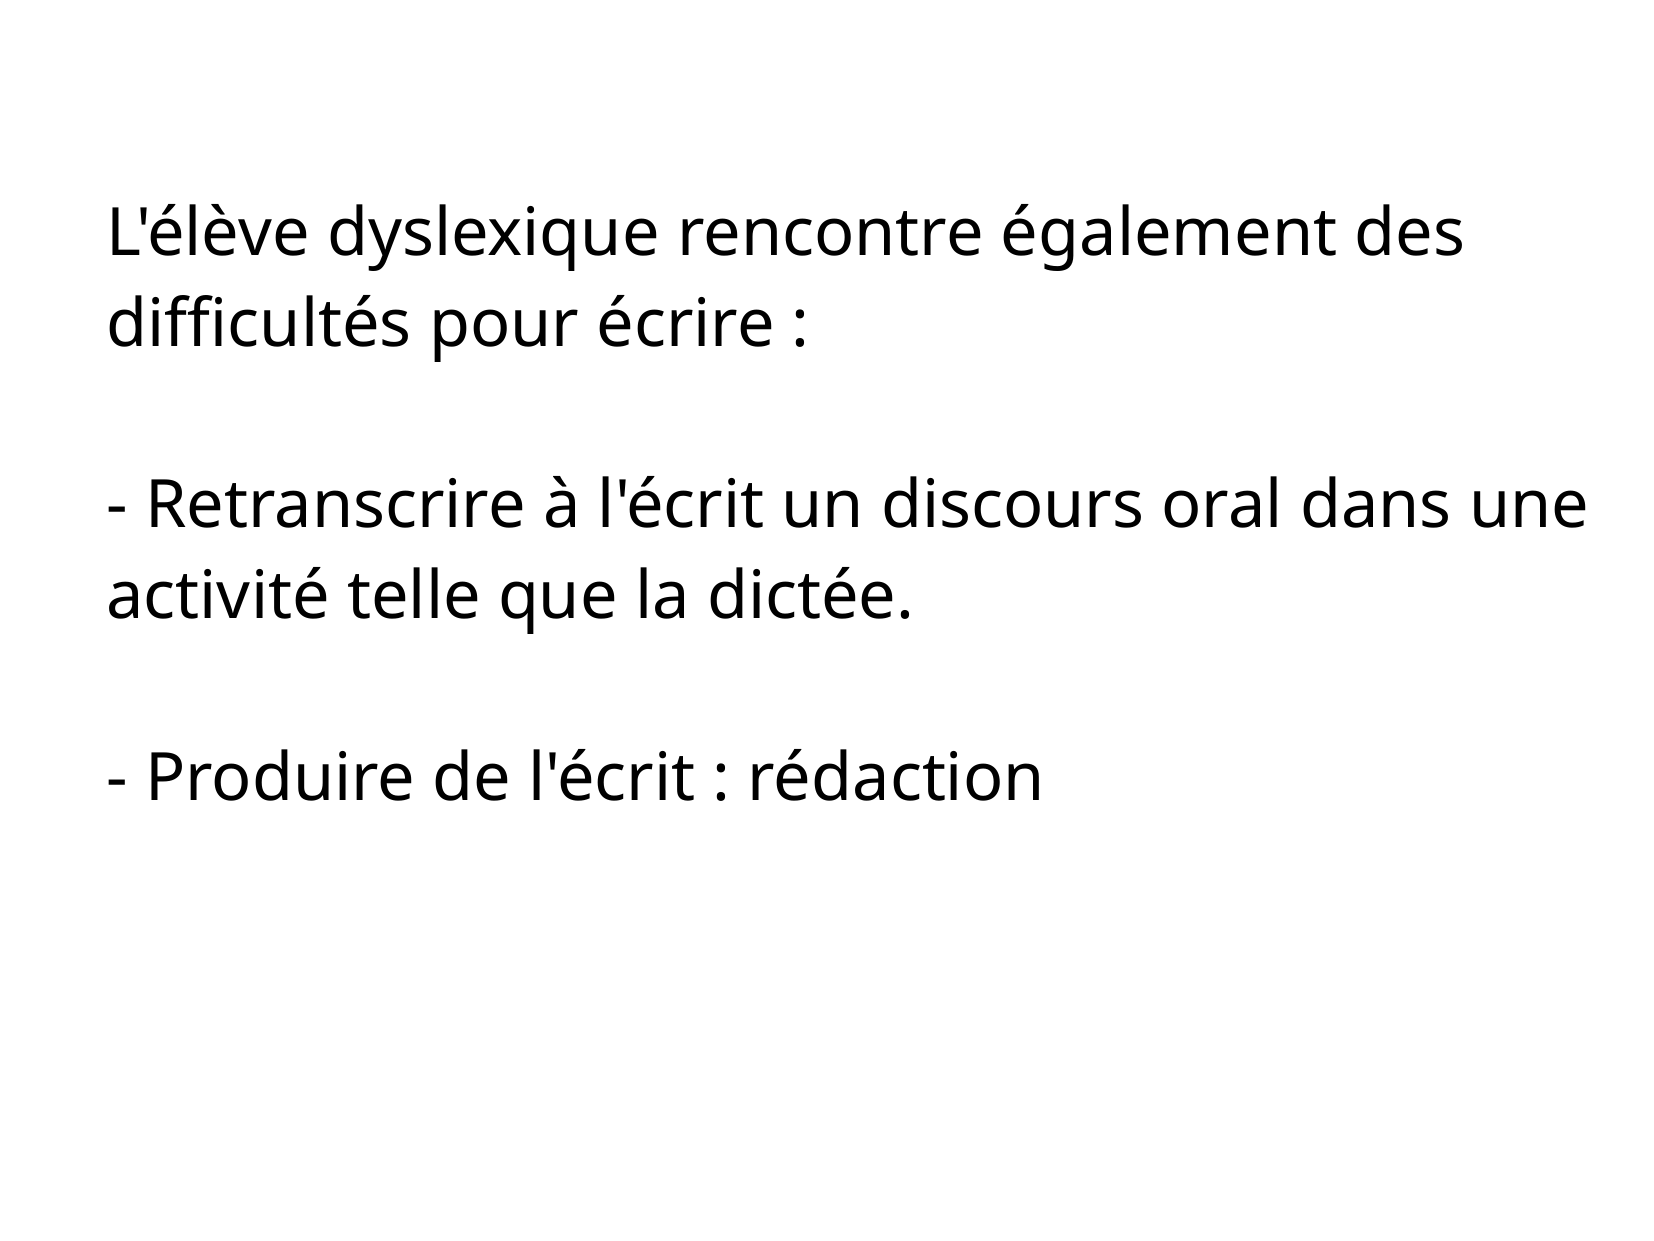

# L'élève dyslexique rencontre également des difficultés pour écrire :
- Retranscrire à l'écrit un discours oral dans une activité telle que la dictée.
- Produire de l'écrit : rédaction